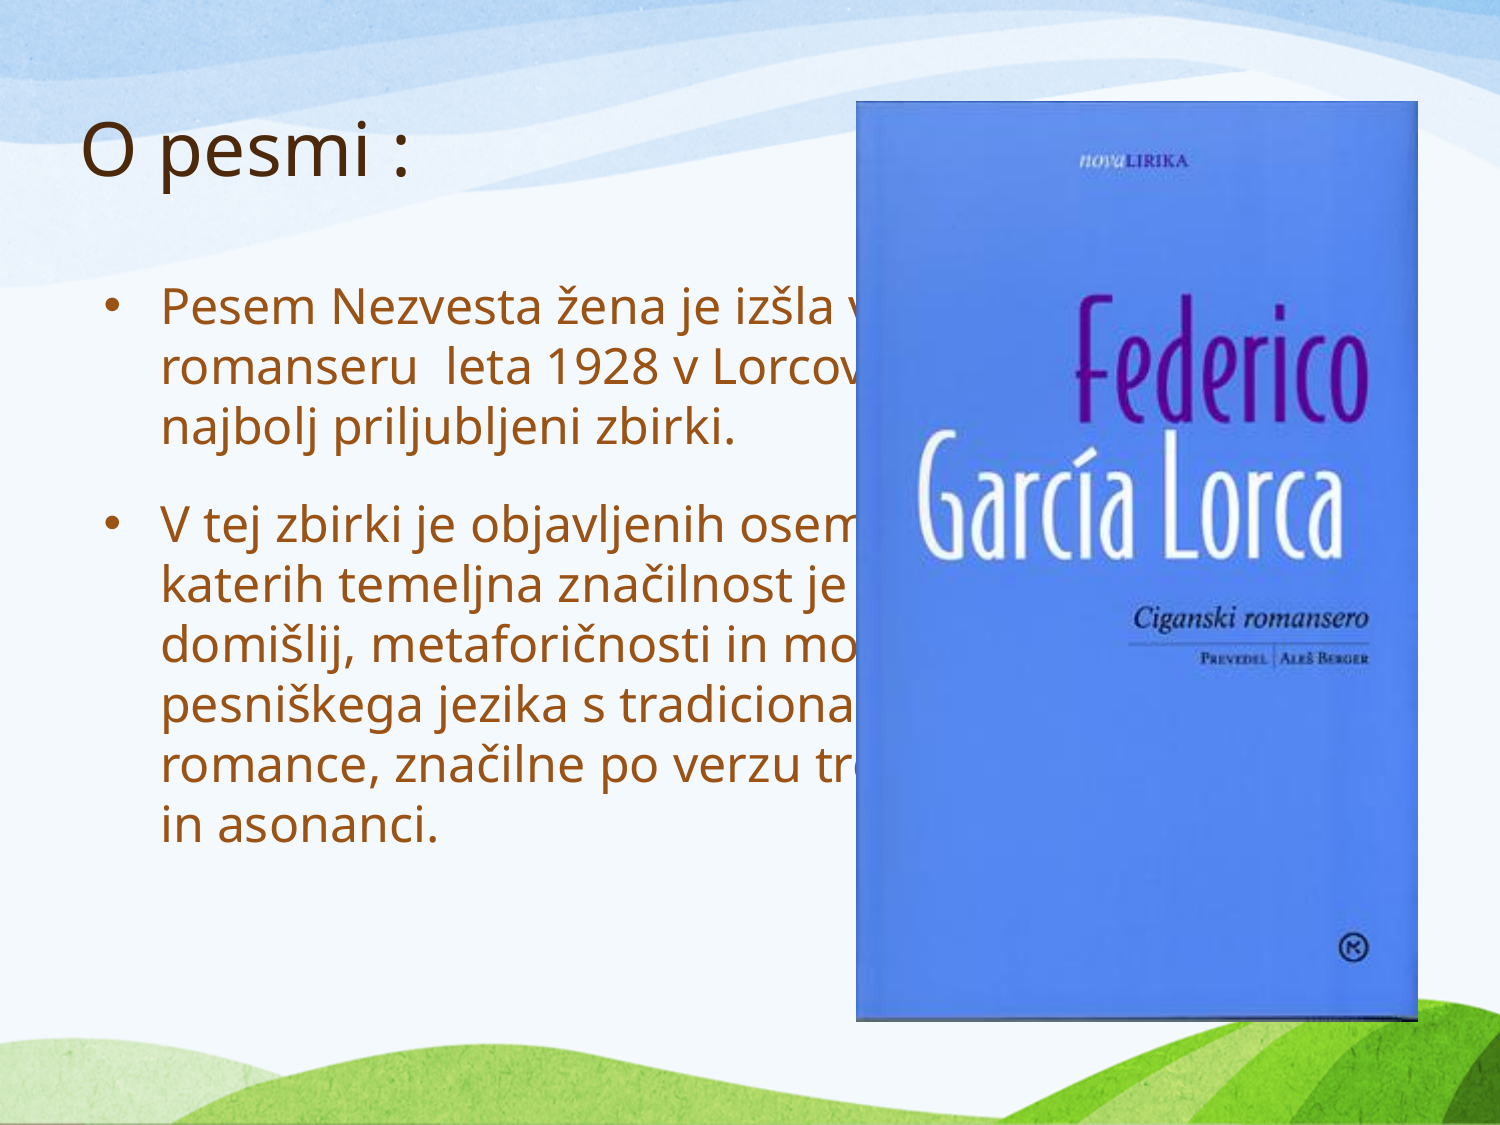

# O pesmi :
Pesem Nezvesta žena je izšla v Ciganskem romanseru leta 1928 v Lorcovi najpomembnejši in najbolj priljubljeni zbirki.
V tej zbirki je objavljenih osemnajst romanc, katerih temeljna značilnost je združevanje bogate domišlij, metaforičnosti in modernističnega pesniškega jezika s tradicionalno obliko španske romance, značilne po verzu trohejskega četverca in asonanci.